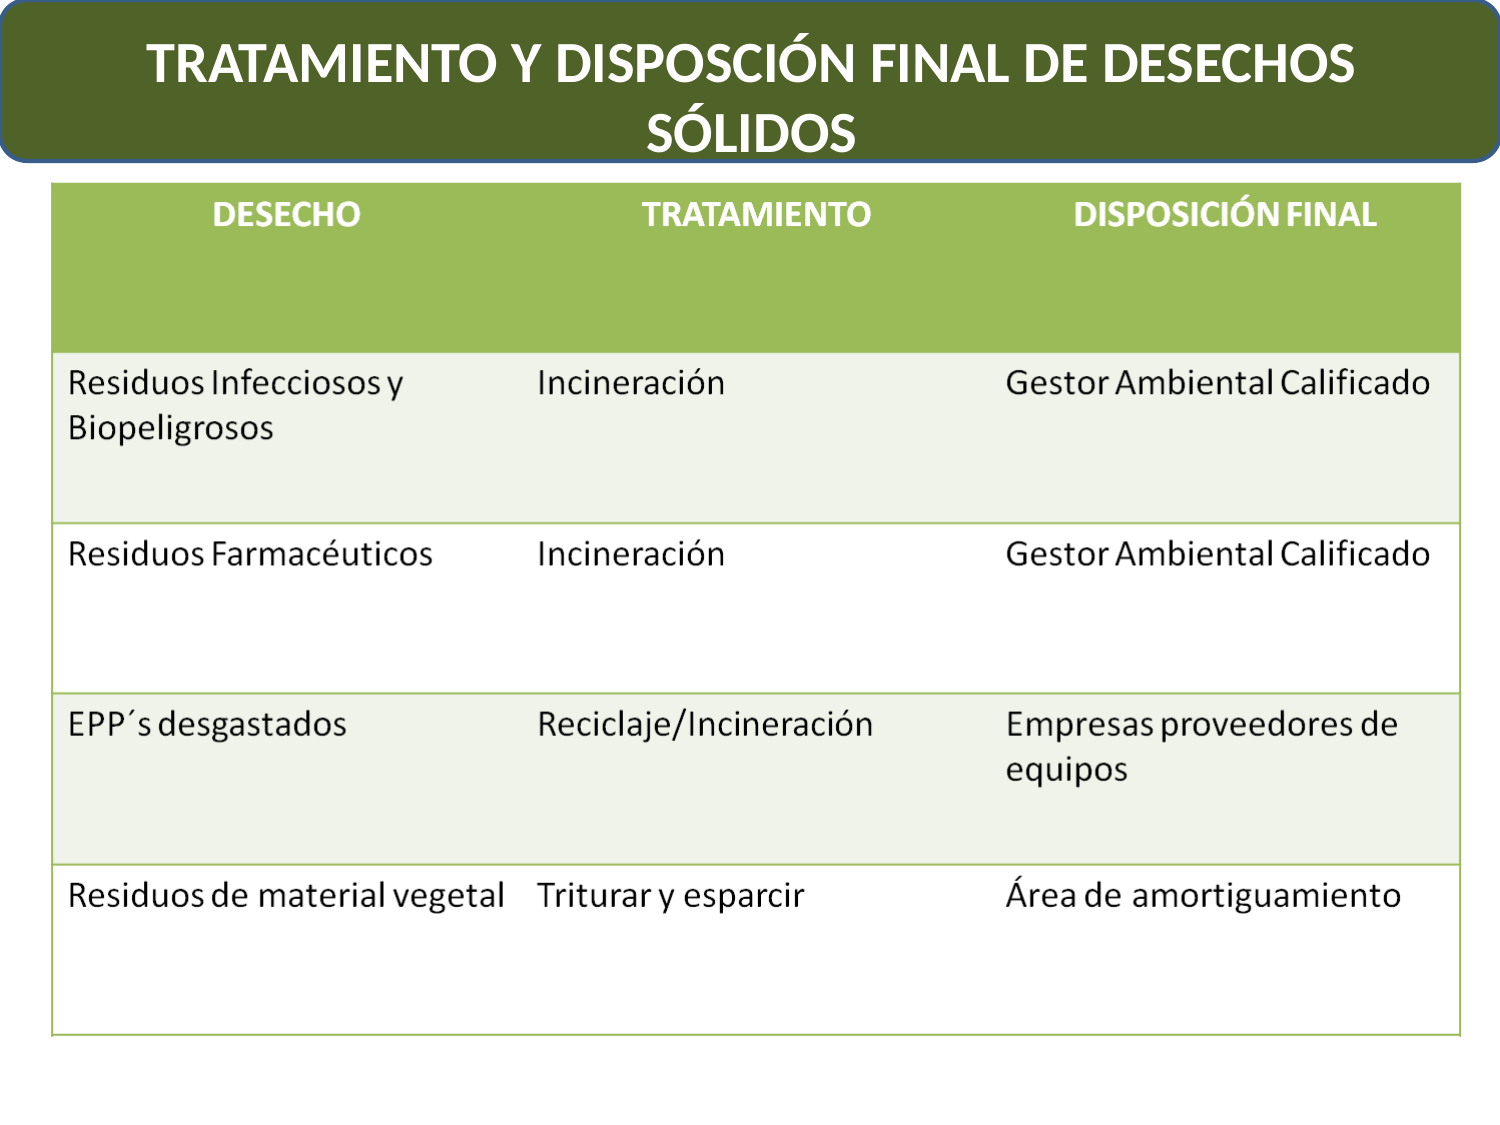

# TRATAMIENTO Y DISPOSCIÓN FINAL DE DESECHOS SÓLIDOS